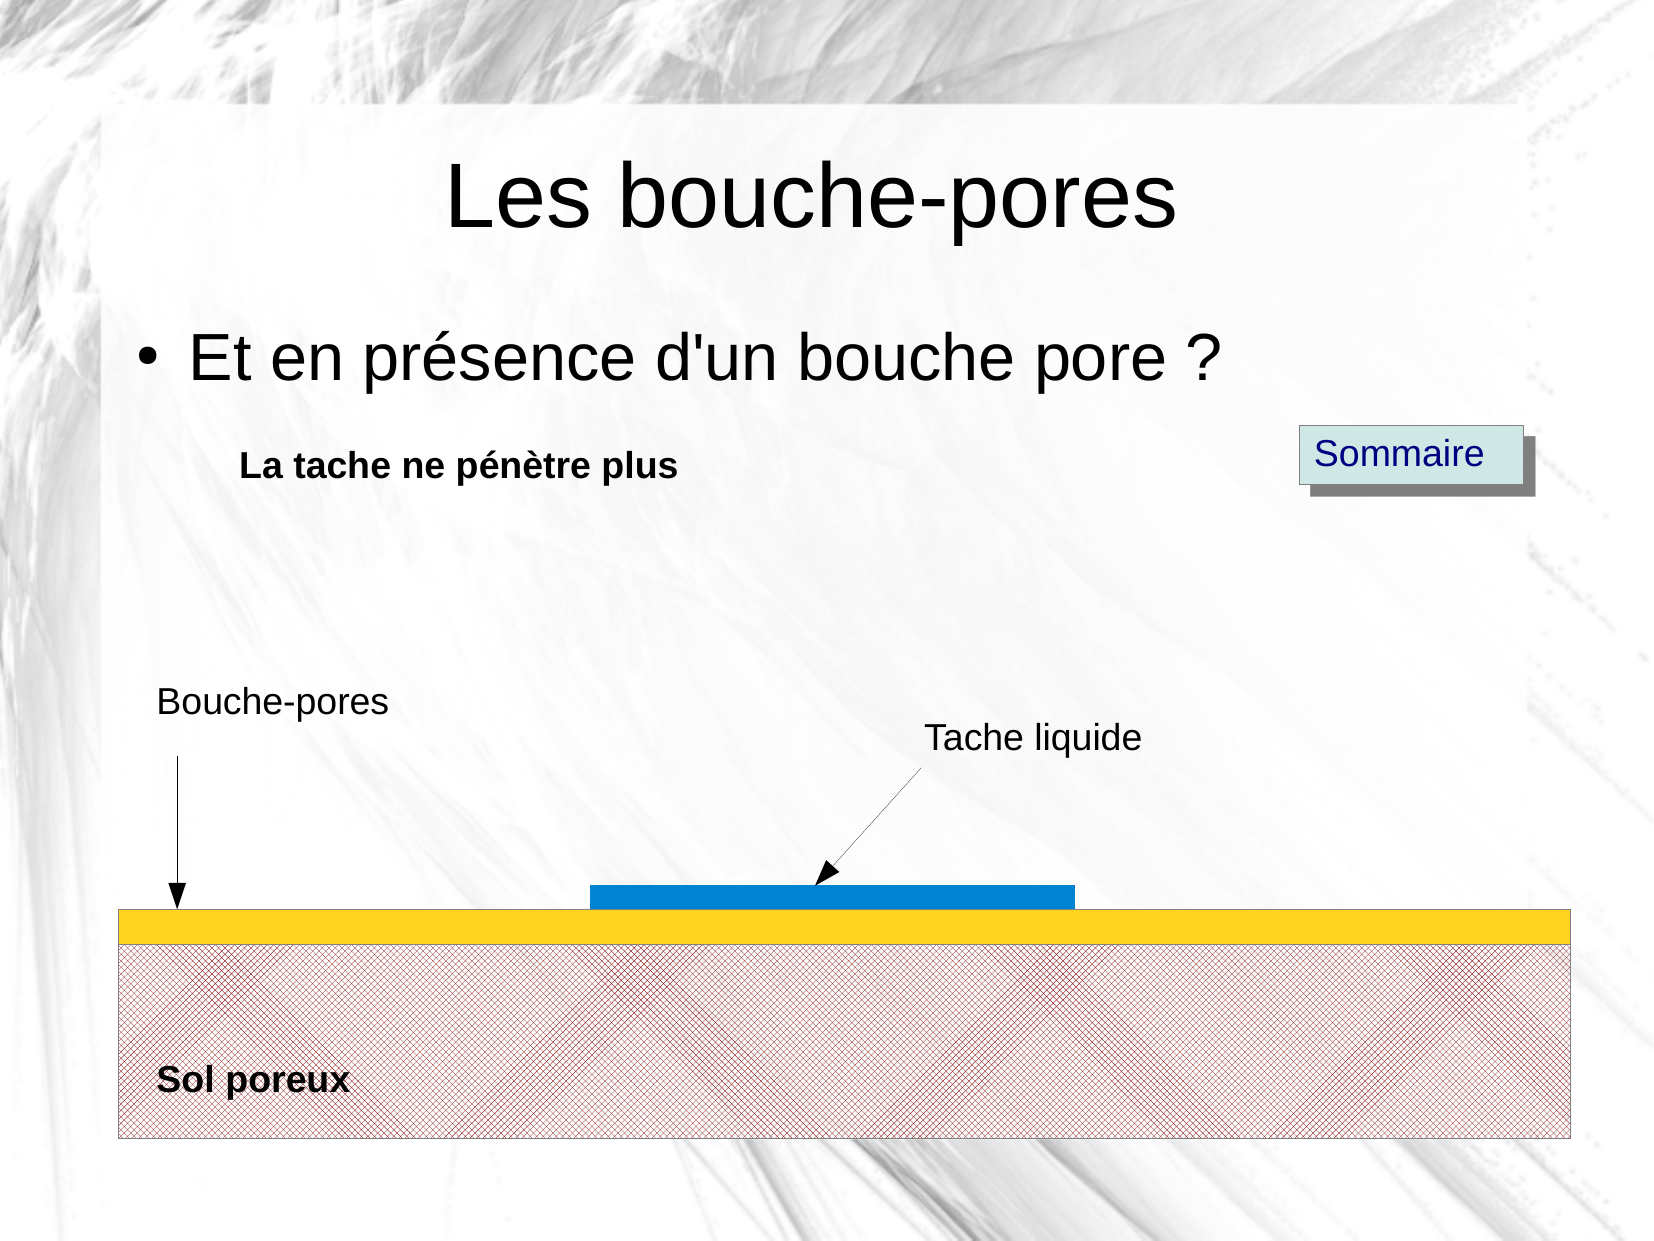

# Les bouche-pores
Et en présence d'un bouche pore ?
Sommaire
La tache ne pénètre plus
Bouche-pores
Tache liquide
Sol poreux